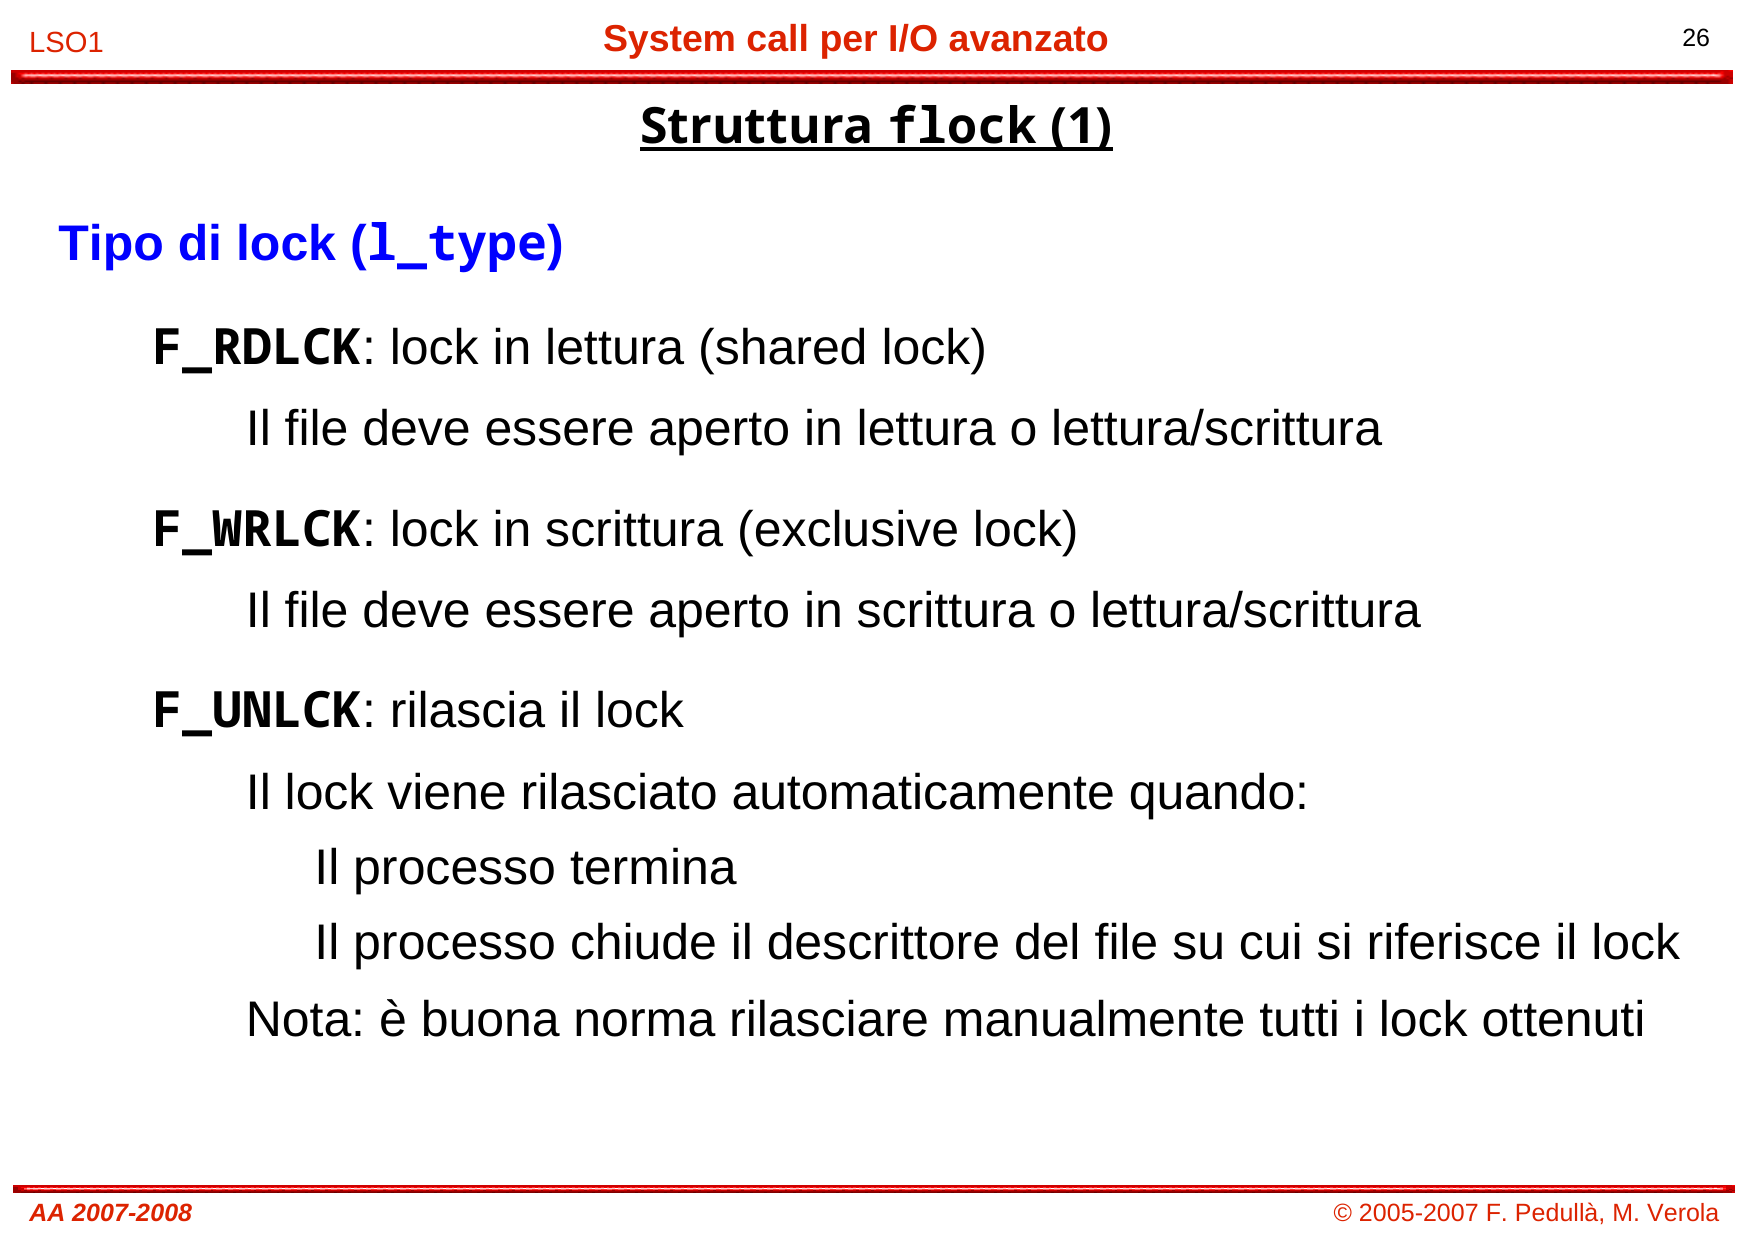

# Struttura flock (1)
Tipo di lock (l_type)
F_RDLCK: lock in lettura (shared lock)
Il file deve essere aperto in lettura o lettura/scrittura
F_WRLCK: lock in scrittura (exclusive lock)
Il file deve essere aperto in scrittura o lettura/scrittura
F_UNLCK: rilascia il lock
Il lock viene rilasciato automaticamente quando:
Il processo termina
Il processo chiude il descrittore del file su cui si riferisce il lock
Nota: è buona norma rilasciare manualmente tutti i lock ottenuti